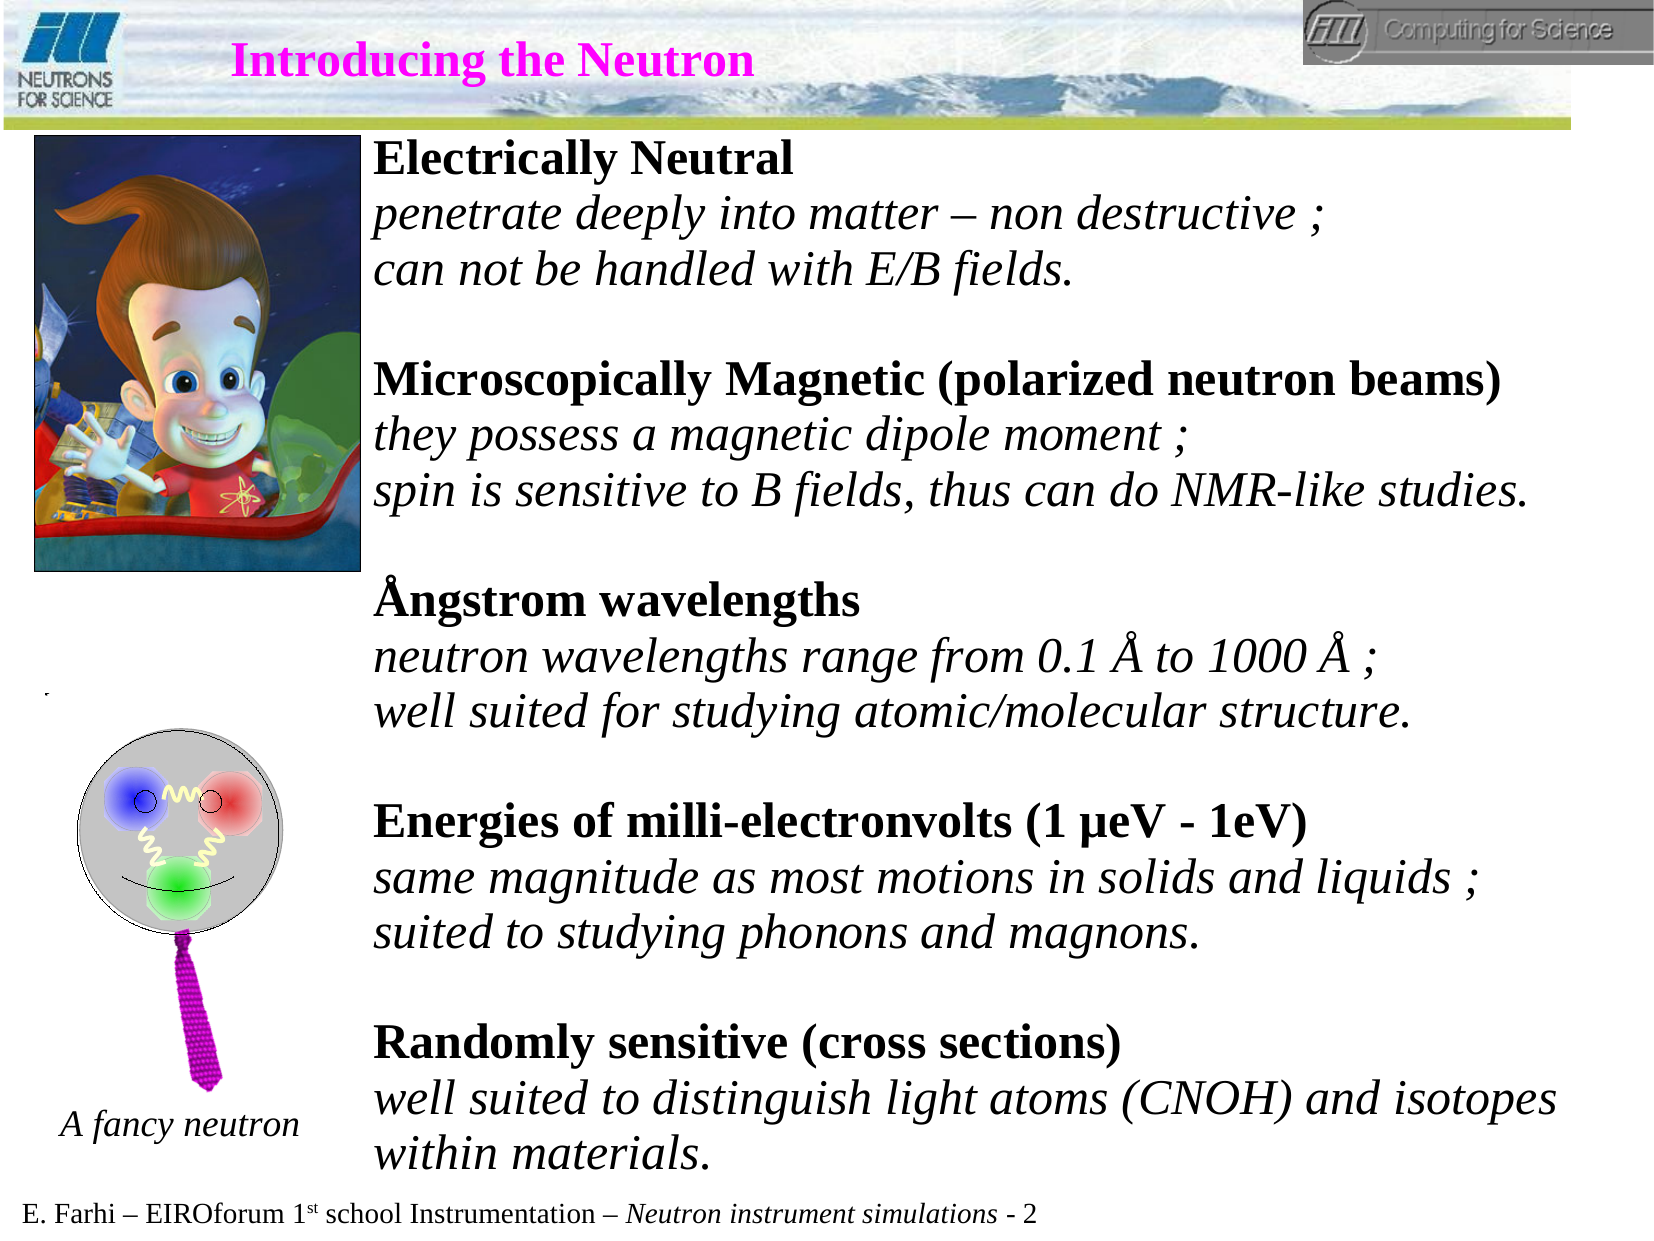

Introducing the Neutron
Electrically Neutral
penetrate deeply into matter – non destructive ;
can not be handled with E/B fields.
Microscopically Magnetic (polarized neutron beams)
they possess a magnetic dipole moment ;
spin is sensitive to B fields, thus can do NMR-like studies.
Ångstrom wavelengths
neutron wavelengths range from 0.1 Å to 1000 Å ;
well suited for studying atomic/molecular structure.
Energies of milli-electronvolts (1 µeV - 1eV)
same magnitude as most motions in solids and liquids ;
suited to studying phonons and magnons.
Randomly sensitive (cross sections)
well suited to distinguish light atoms (CNOH) and isotopes
within materials.
A fancy neutron